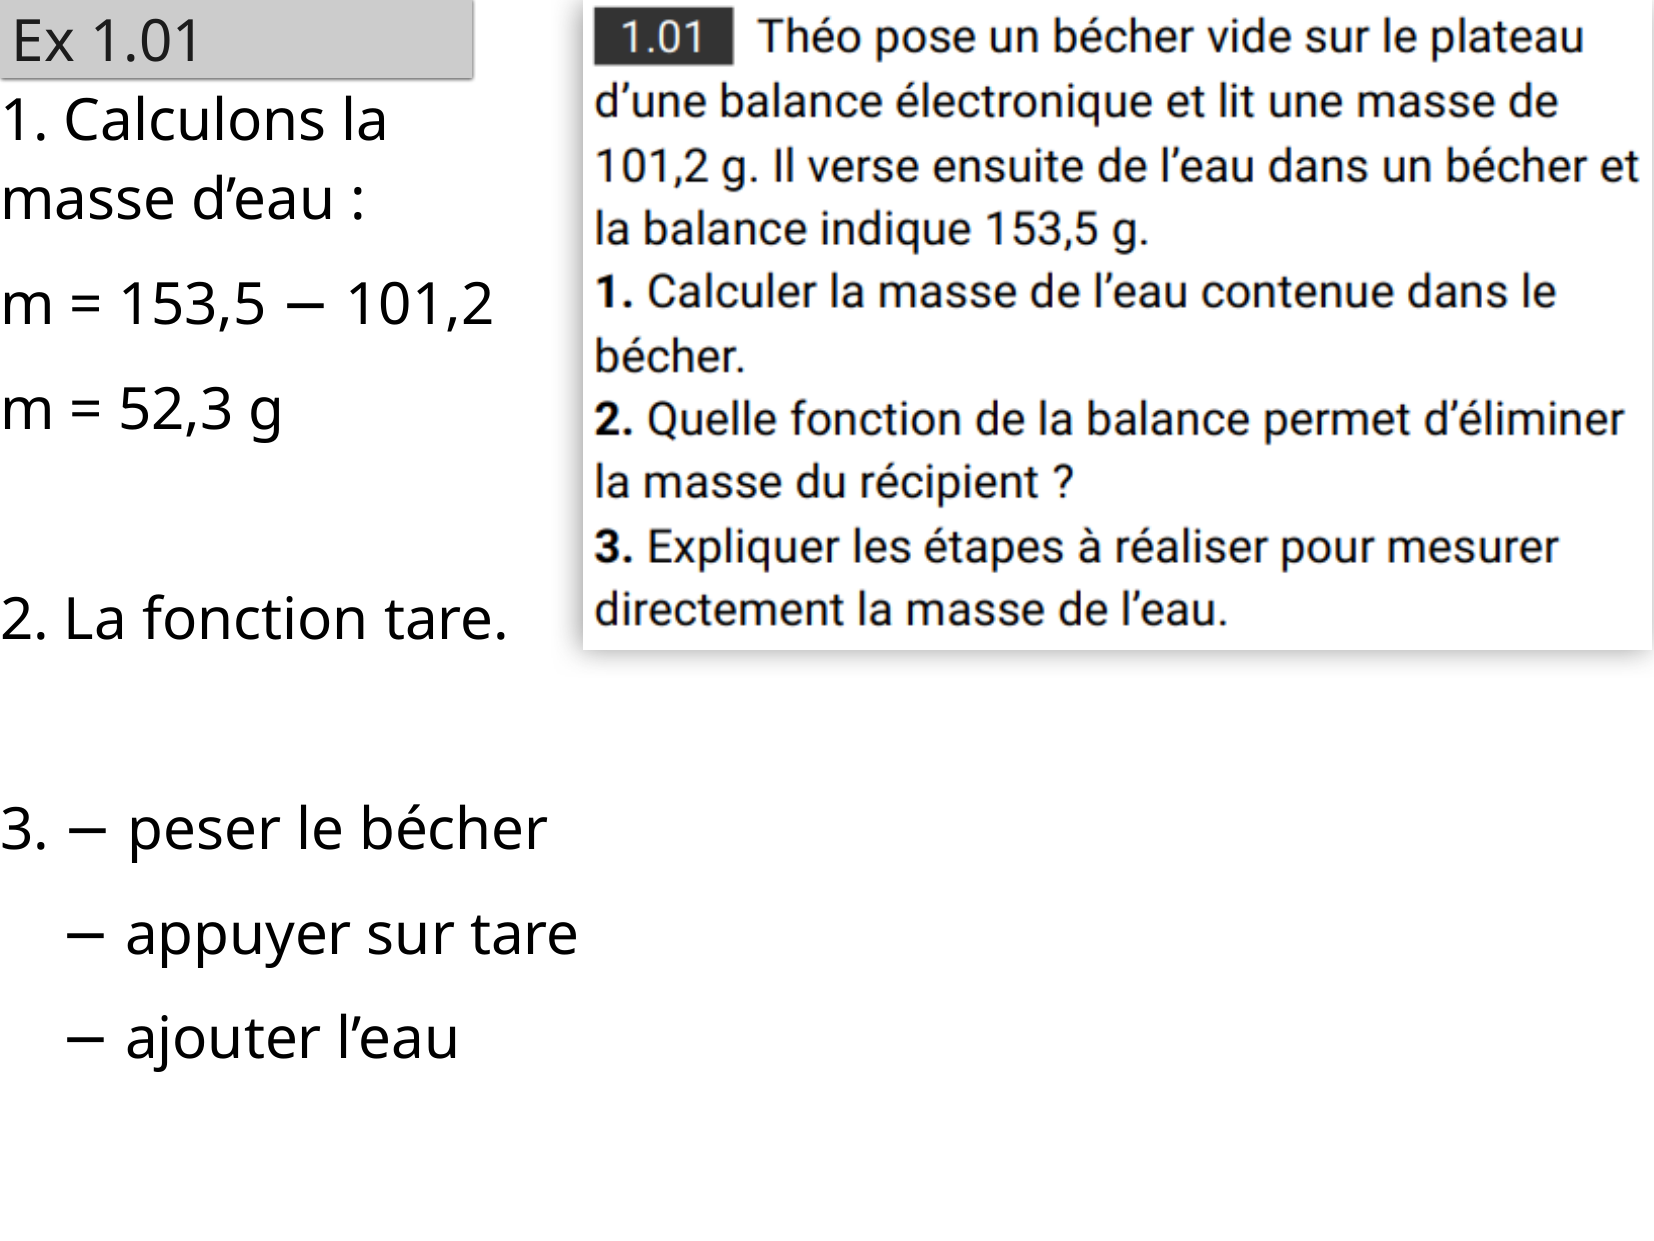

# Ex 1.01
1. Calculons la
masse d’eau :
m = 153,5 − 101,2
m = 52,3 g
2. La fonction tare.
3. − peser le bécher
 − appuyer sur tare
 − ajouter l’eau